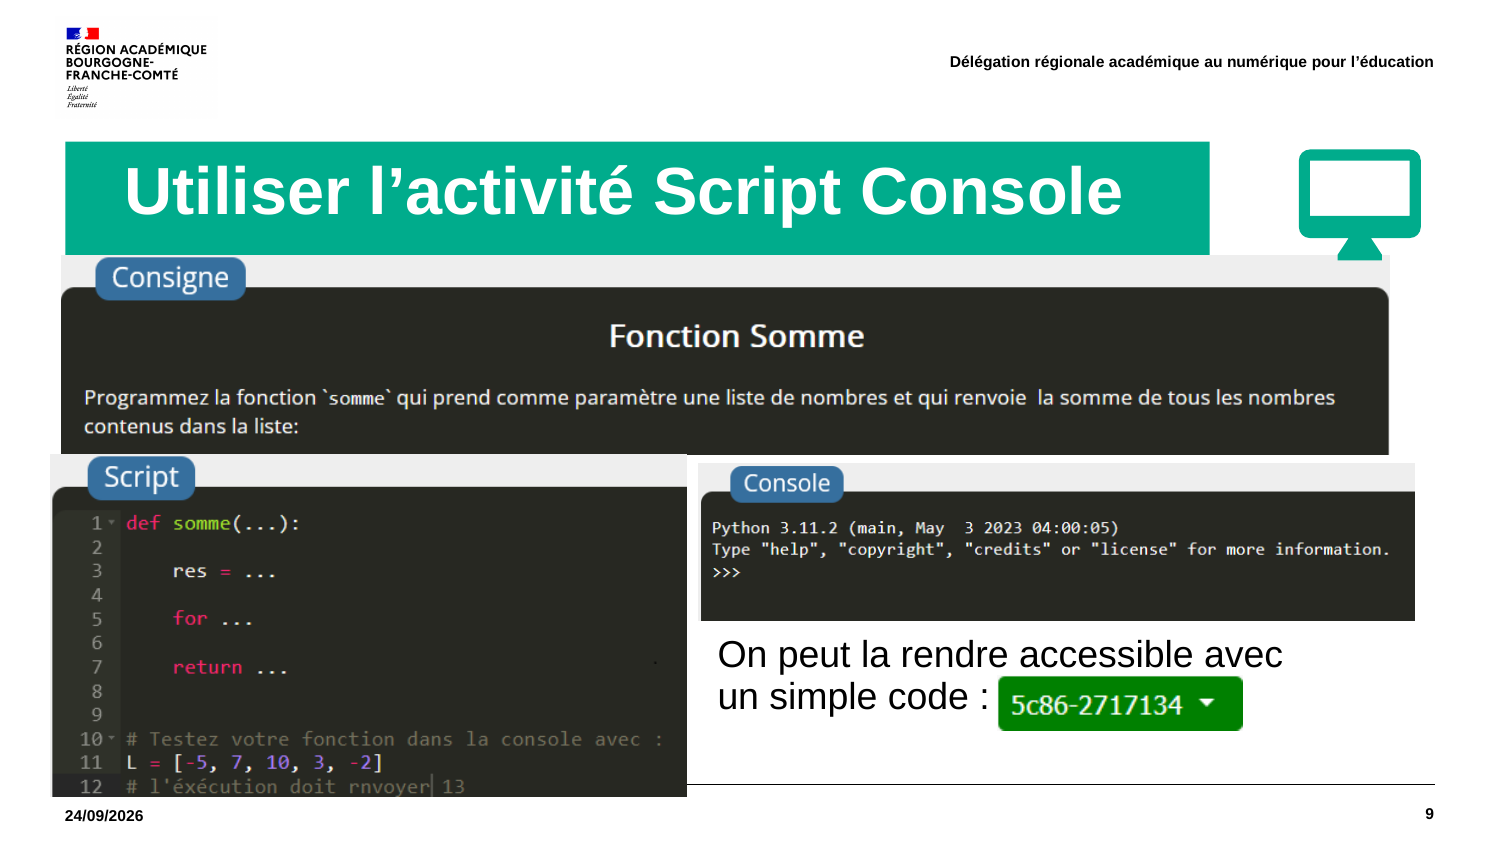

Délégation régionale académique au numérique pour l’éducation
Utiliser l’activité Script Console
On peut la rendre accessible avec un simple code :